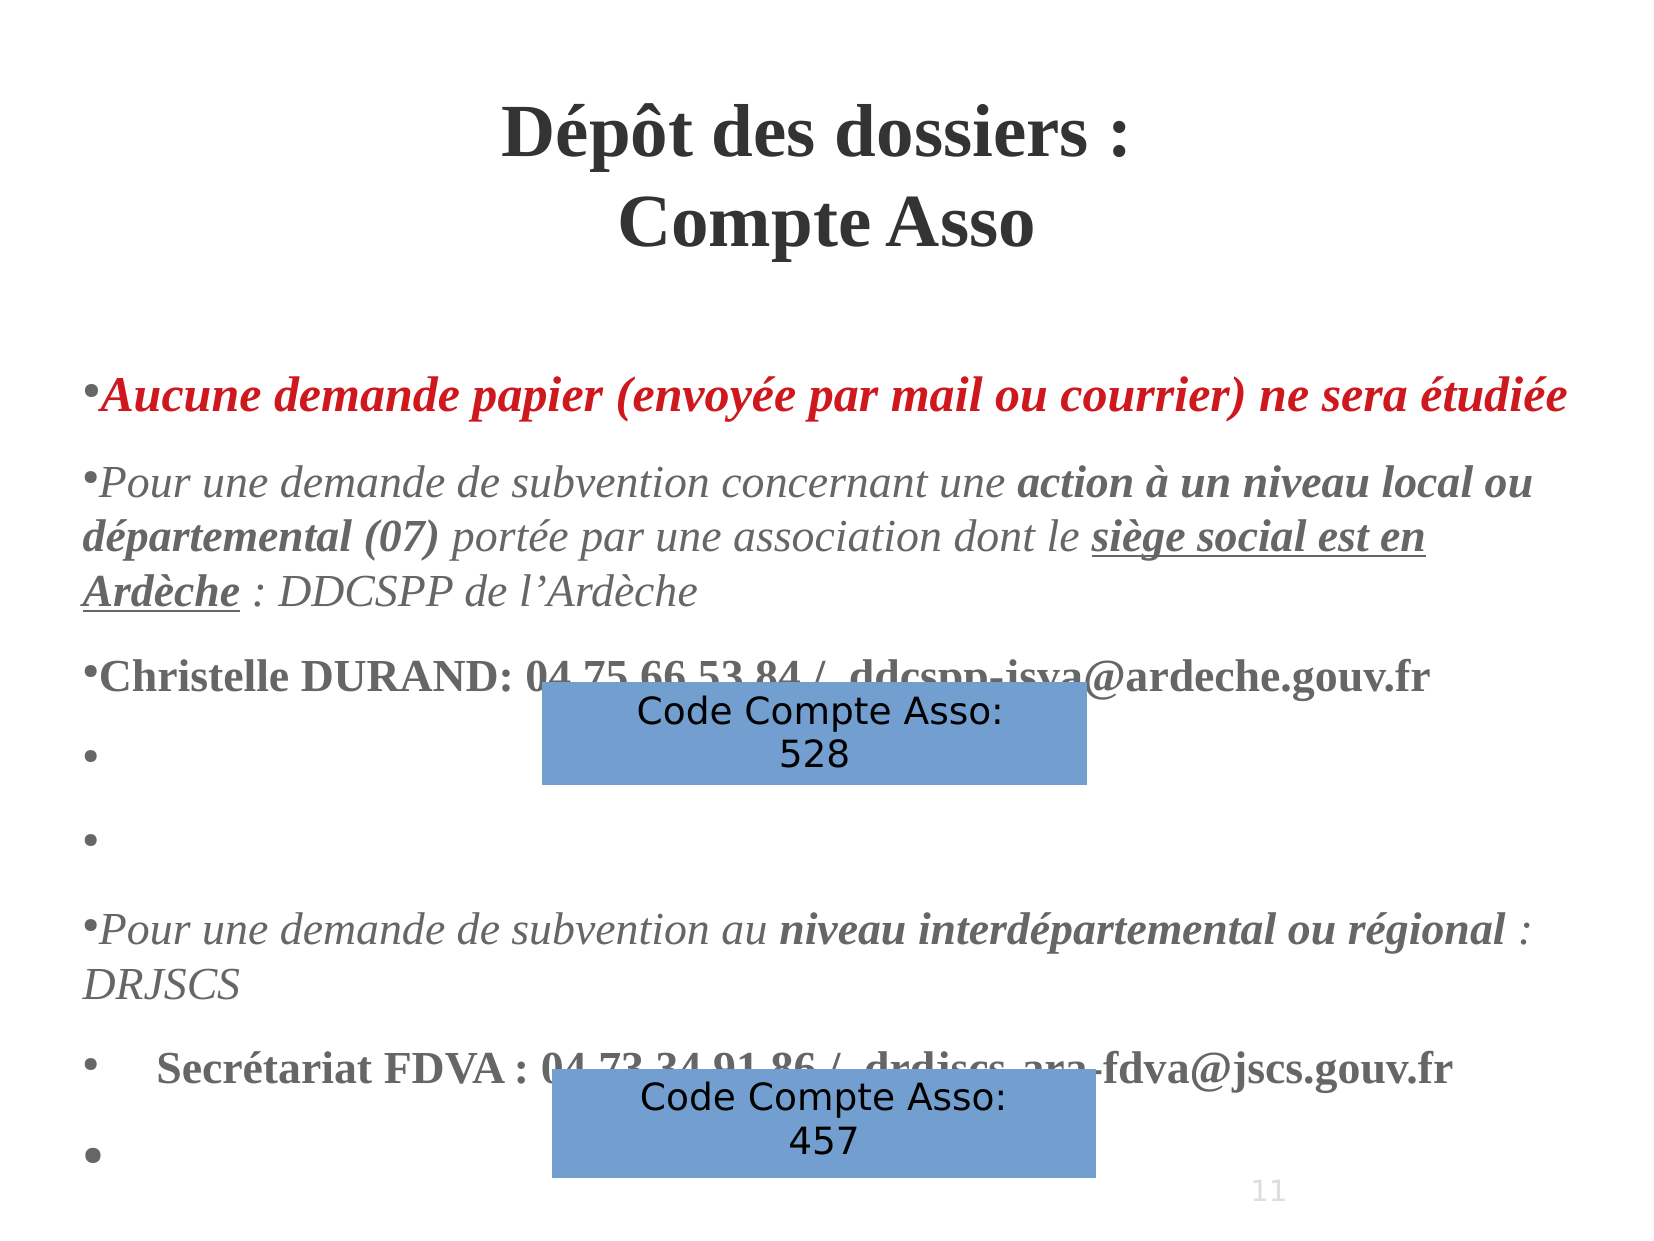

# Dépôt des dossiers : Compte Asso
Aucune demande papier (envoyée par mail ou courrier) ne sera étudiée
Pour une demande de subvention concernant une action à un niveau local ou départemental (07) portée par une association dont le siège social est en Ardèche : DDCSPP de l’Ardèche
Christelle DURAND: 04 75 66 53 84 / ddcspp-jsva@ardeche.gouv.fr
Pour une demande de subvention au niveau interdépartemental ou régional : DRJSCS
 Secrétariat FDVA : 04 73 34 91 86 / drdjscs-ara-fdva@jscs.gouv.fr
| Code Compte Asso: 528 |
| --- |
| Code Compte Asso: 457 |
| --- |